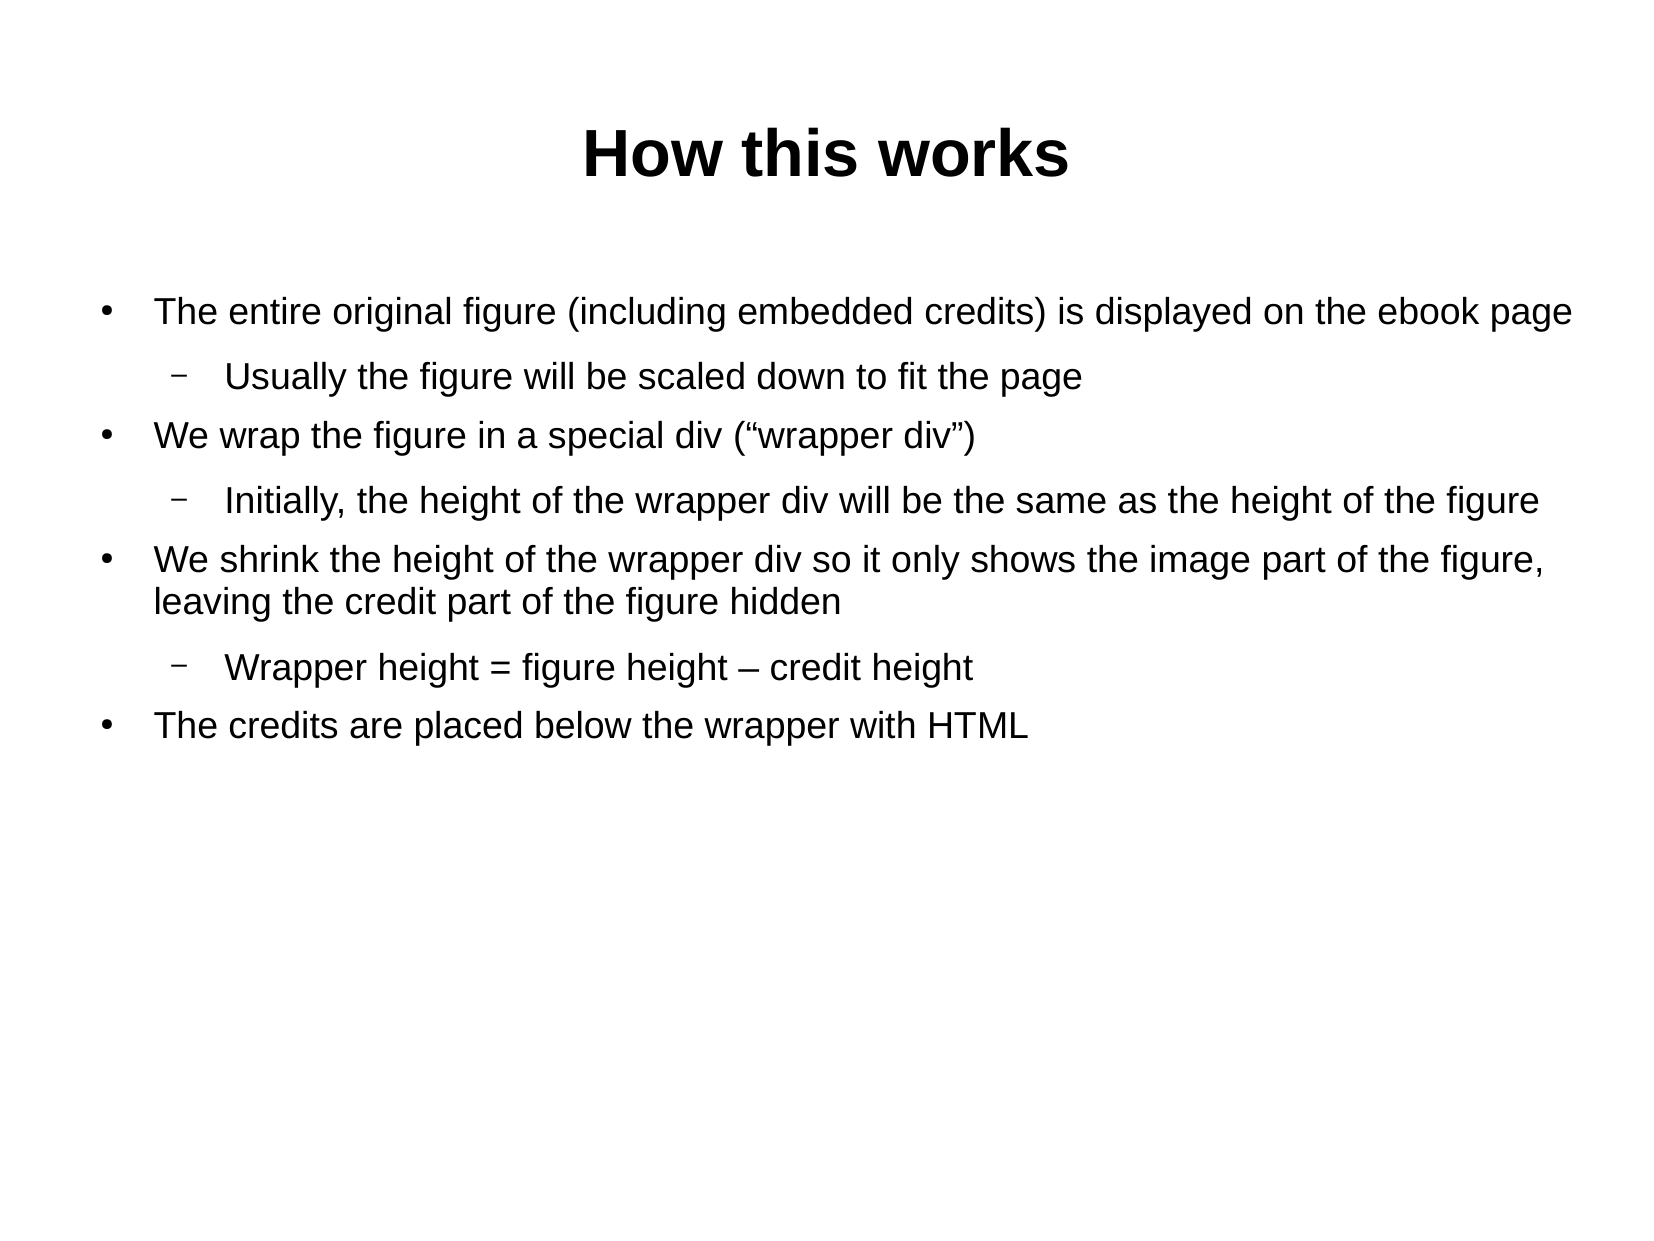

# How this works
The entire original figure (including embedded credits) is displayed on the ebook page
Usually the figure will be scaled down to fit the page
We wrap the figure in a special div (“wrapper div”)
Initially, the height of the wrapper div will be the same as the height of the figure
We shrink the height of the wrapper div so it only shows the image part of the figure, leaving the credit part of the figure hidden
Wrapper height = figure height – credit height
The credits are placed below the wrapper with HTML